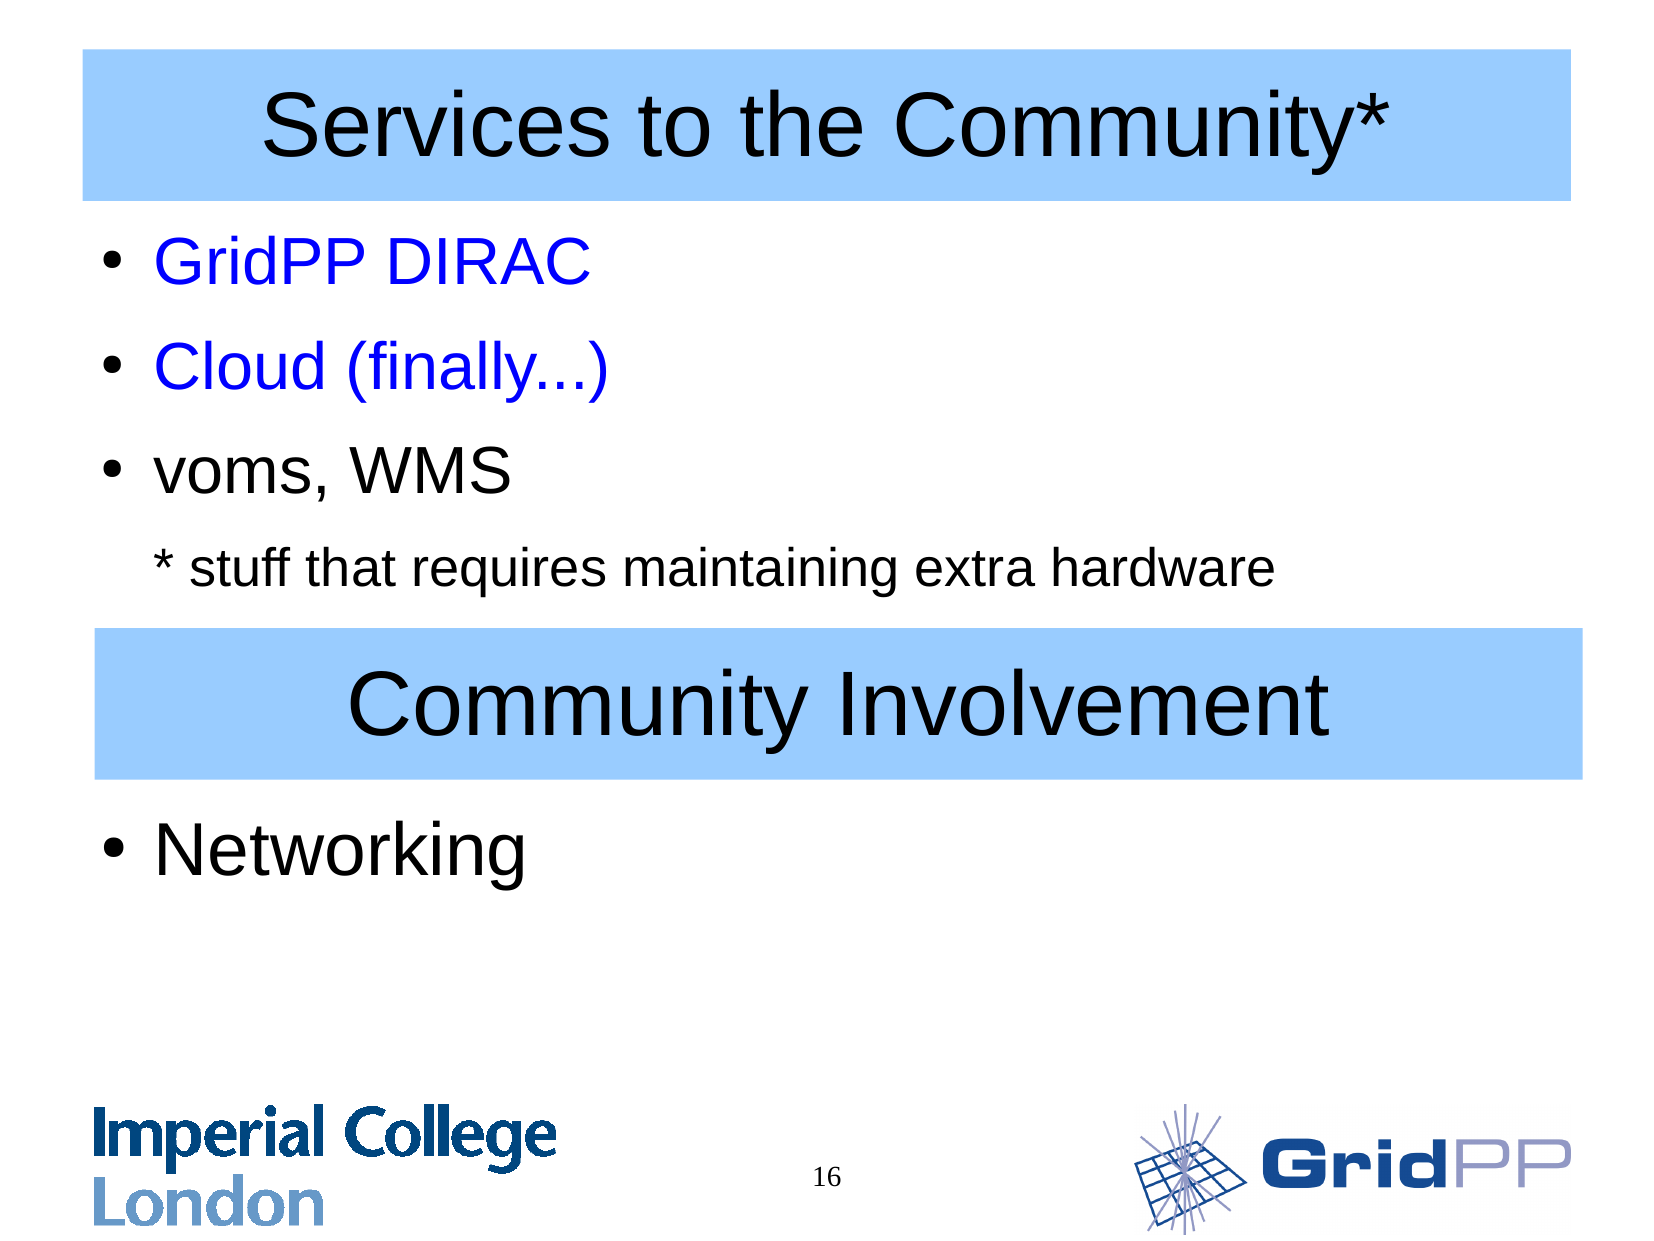

# Services to the Community*
GridPP DIRAC
Cloud (finally...)
voms, WMS
* stuff that requires maintaining extra hardware
Networking
Community Involvement
16